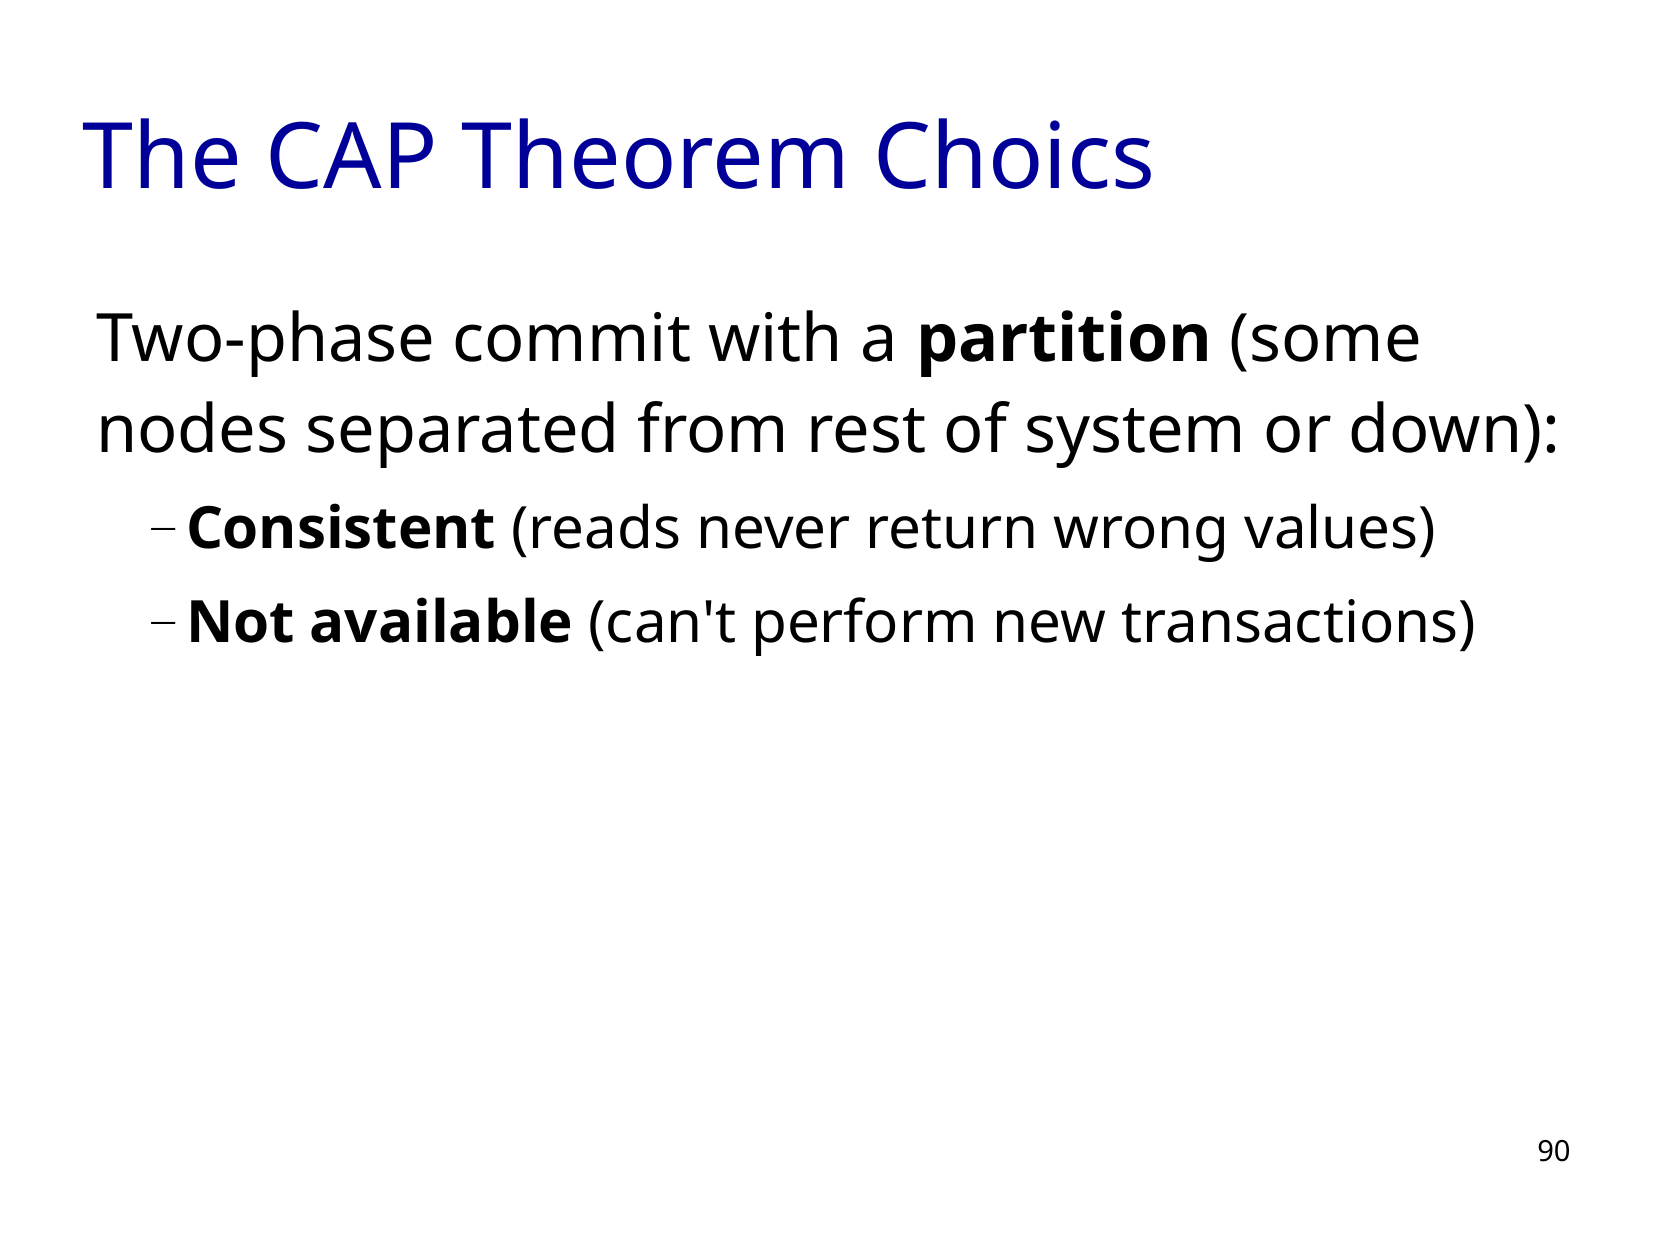

# The CAP Theorem Choics
Two-phase commit with a partition (some nodes separated from rest of system or down):
Consistent (reads never return wrong values)
Not available (can't perform new transactions)
90